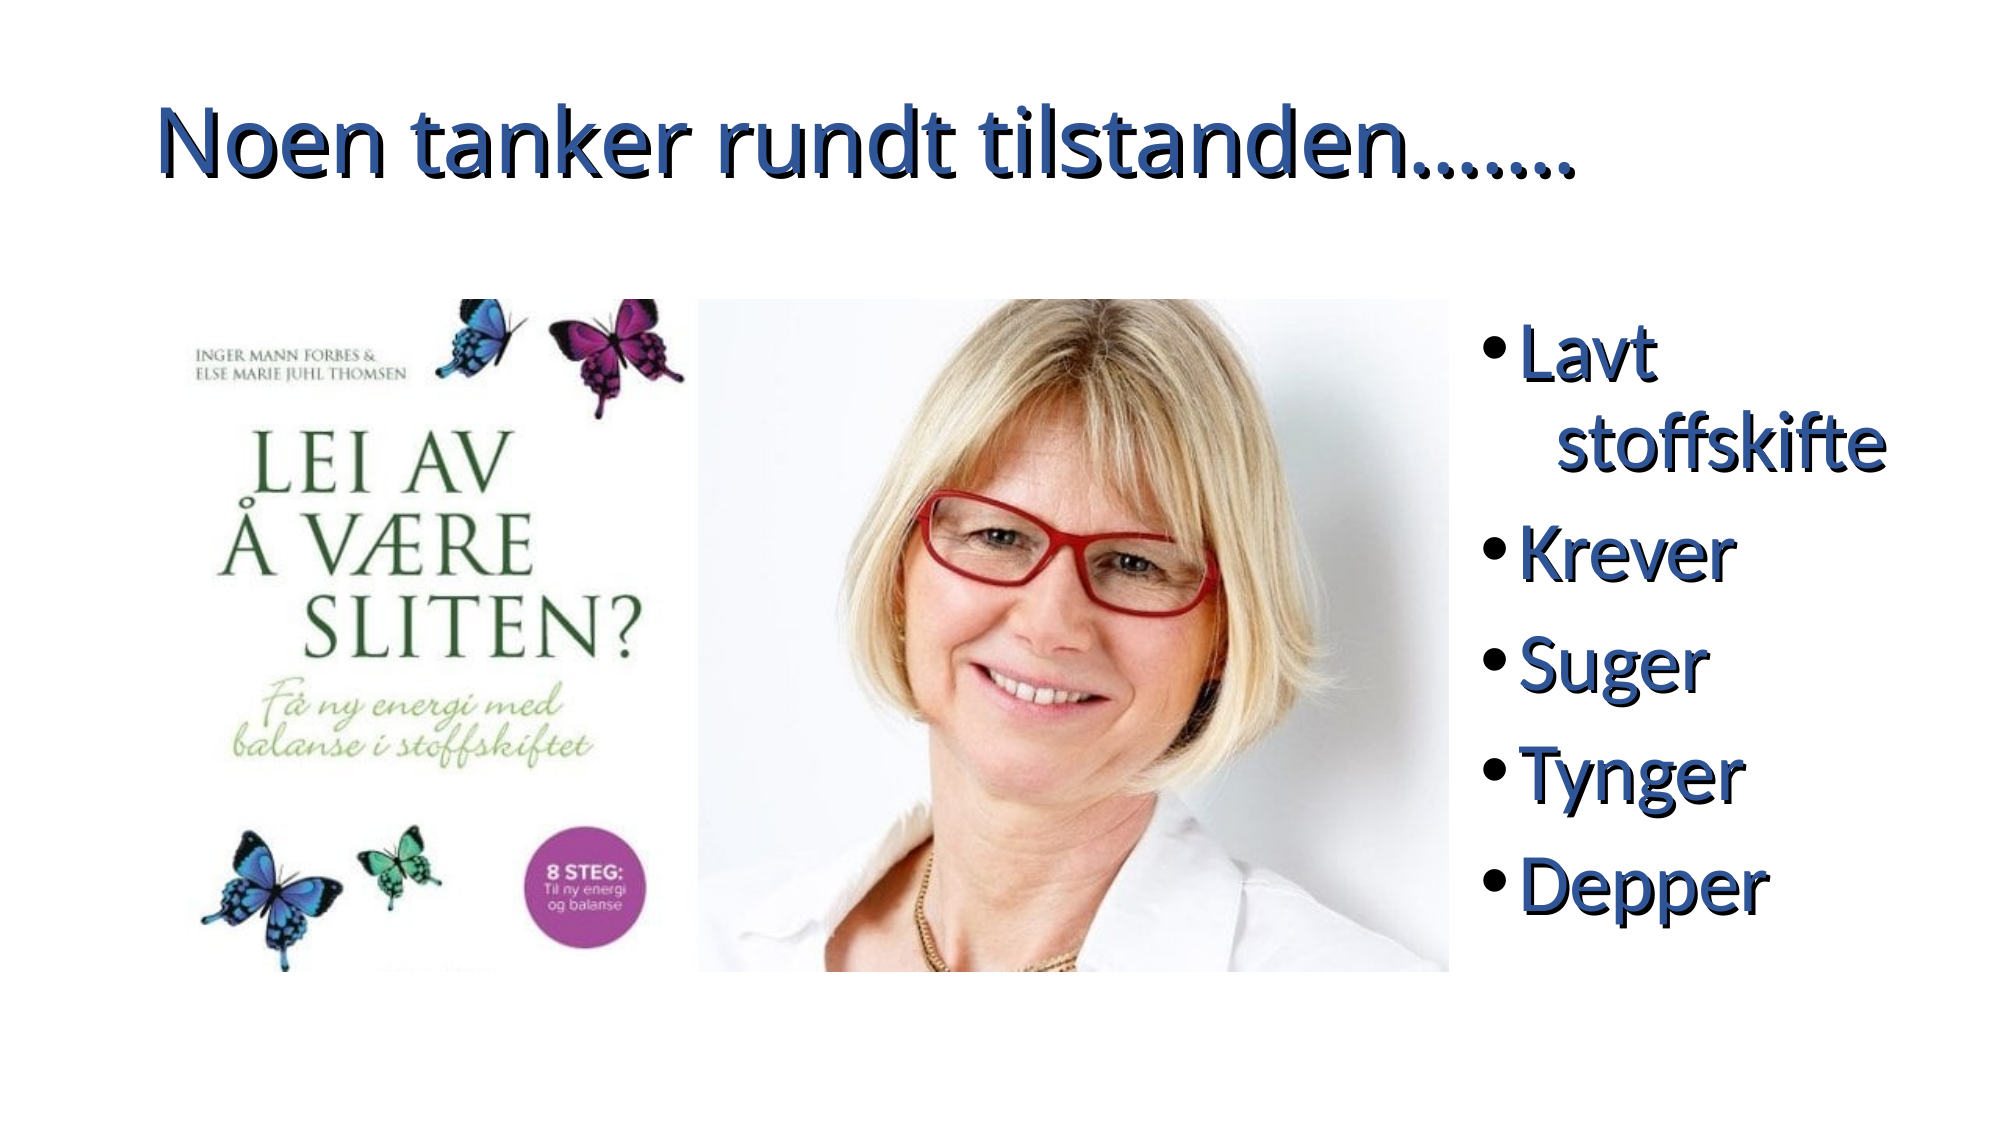

# Noen tanker rundt tilstanden…….
Lavt stoffskifte
Krever
Suger
Tynger
Depper